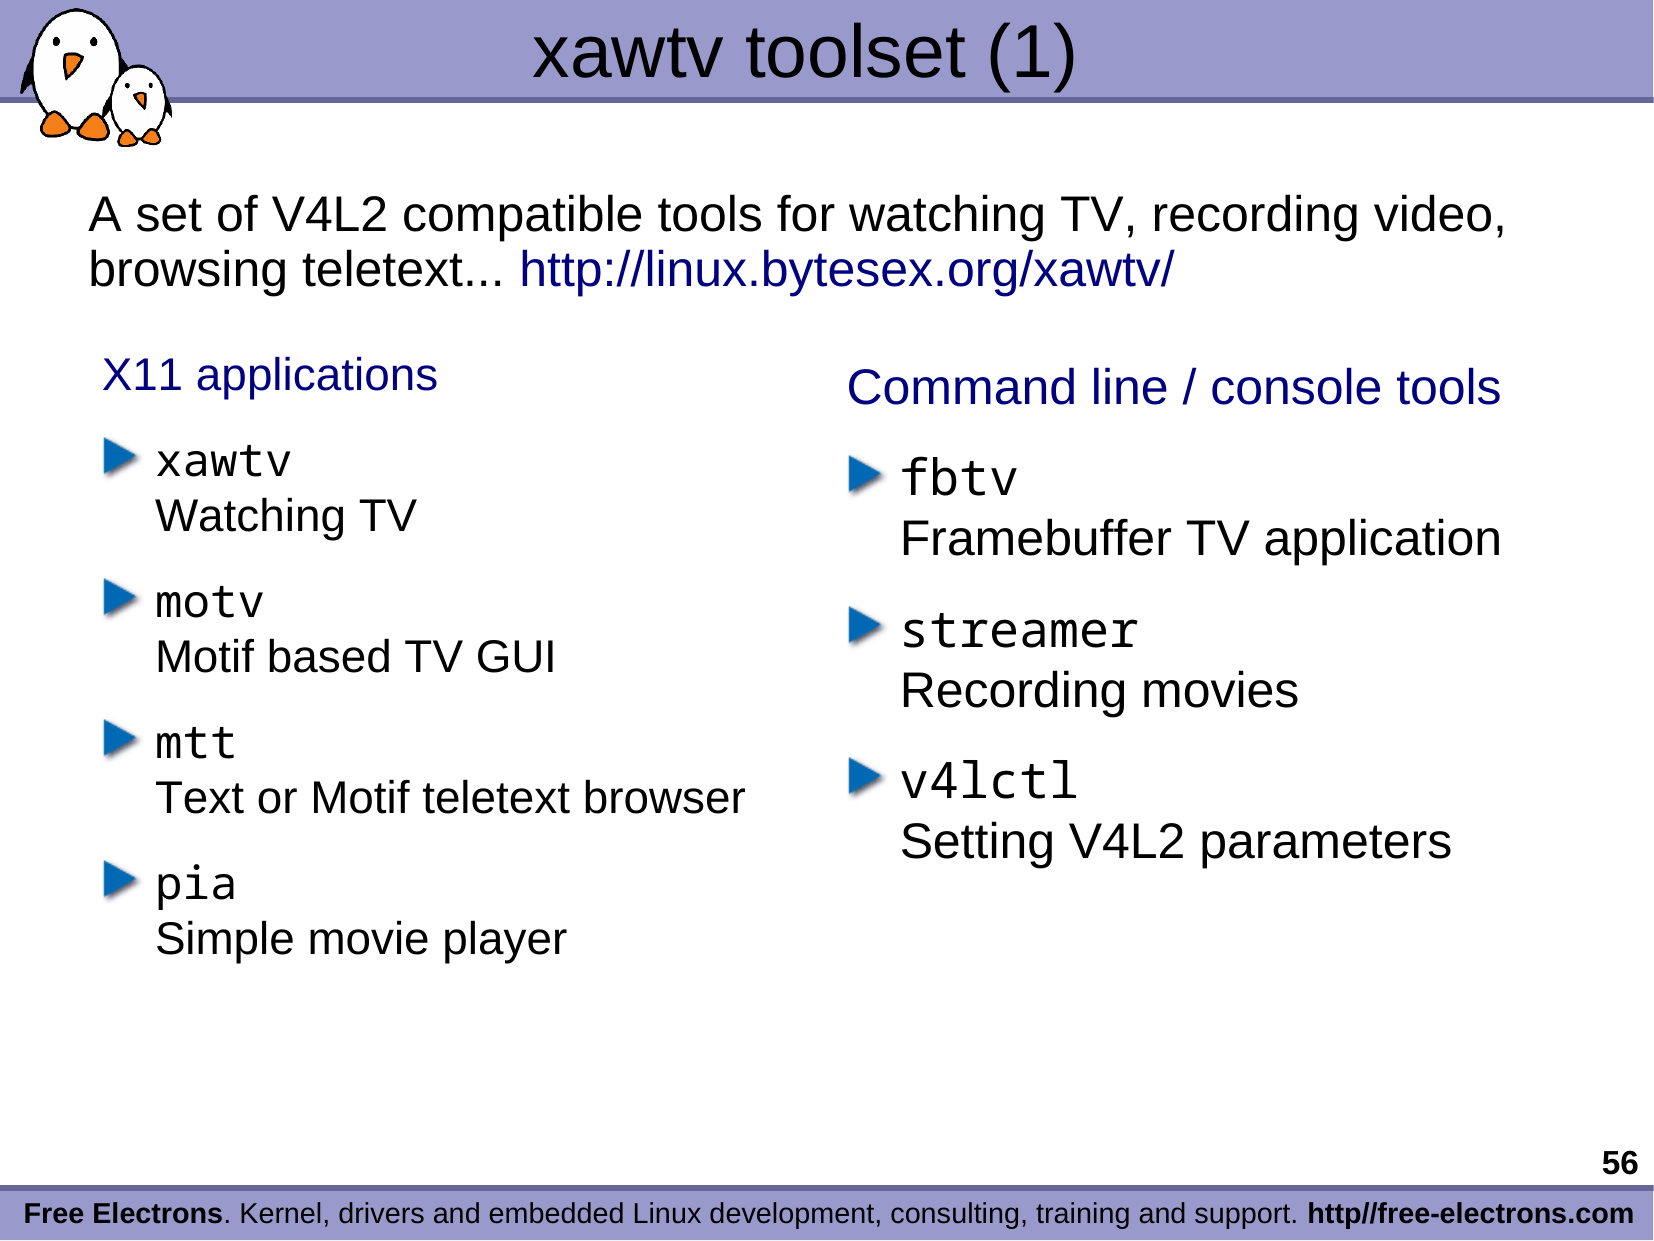

# xawtv toolset (1)
A set of V4L2 compatible tools for watching TV, recording video, browsing teletext... http://linux.bytesex.org/xawtv/
X11 applications
xawtv
Watching TV
motv
Motif based TV GUI
mtt
Text or Motif teletext browser
pia
Simple movie player
Command line / console tools
fbtv
Framebuffer TV application
streamer
Recording movies
v4lctl
Setting V4L2 parameters